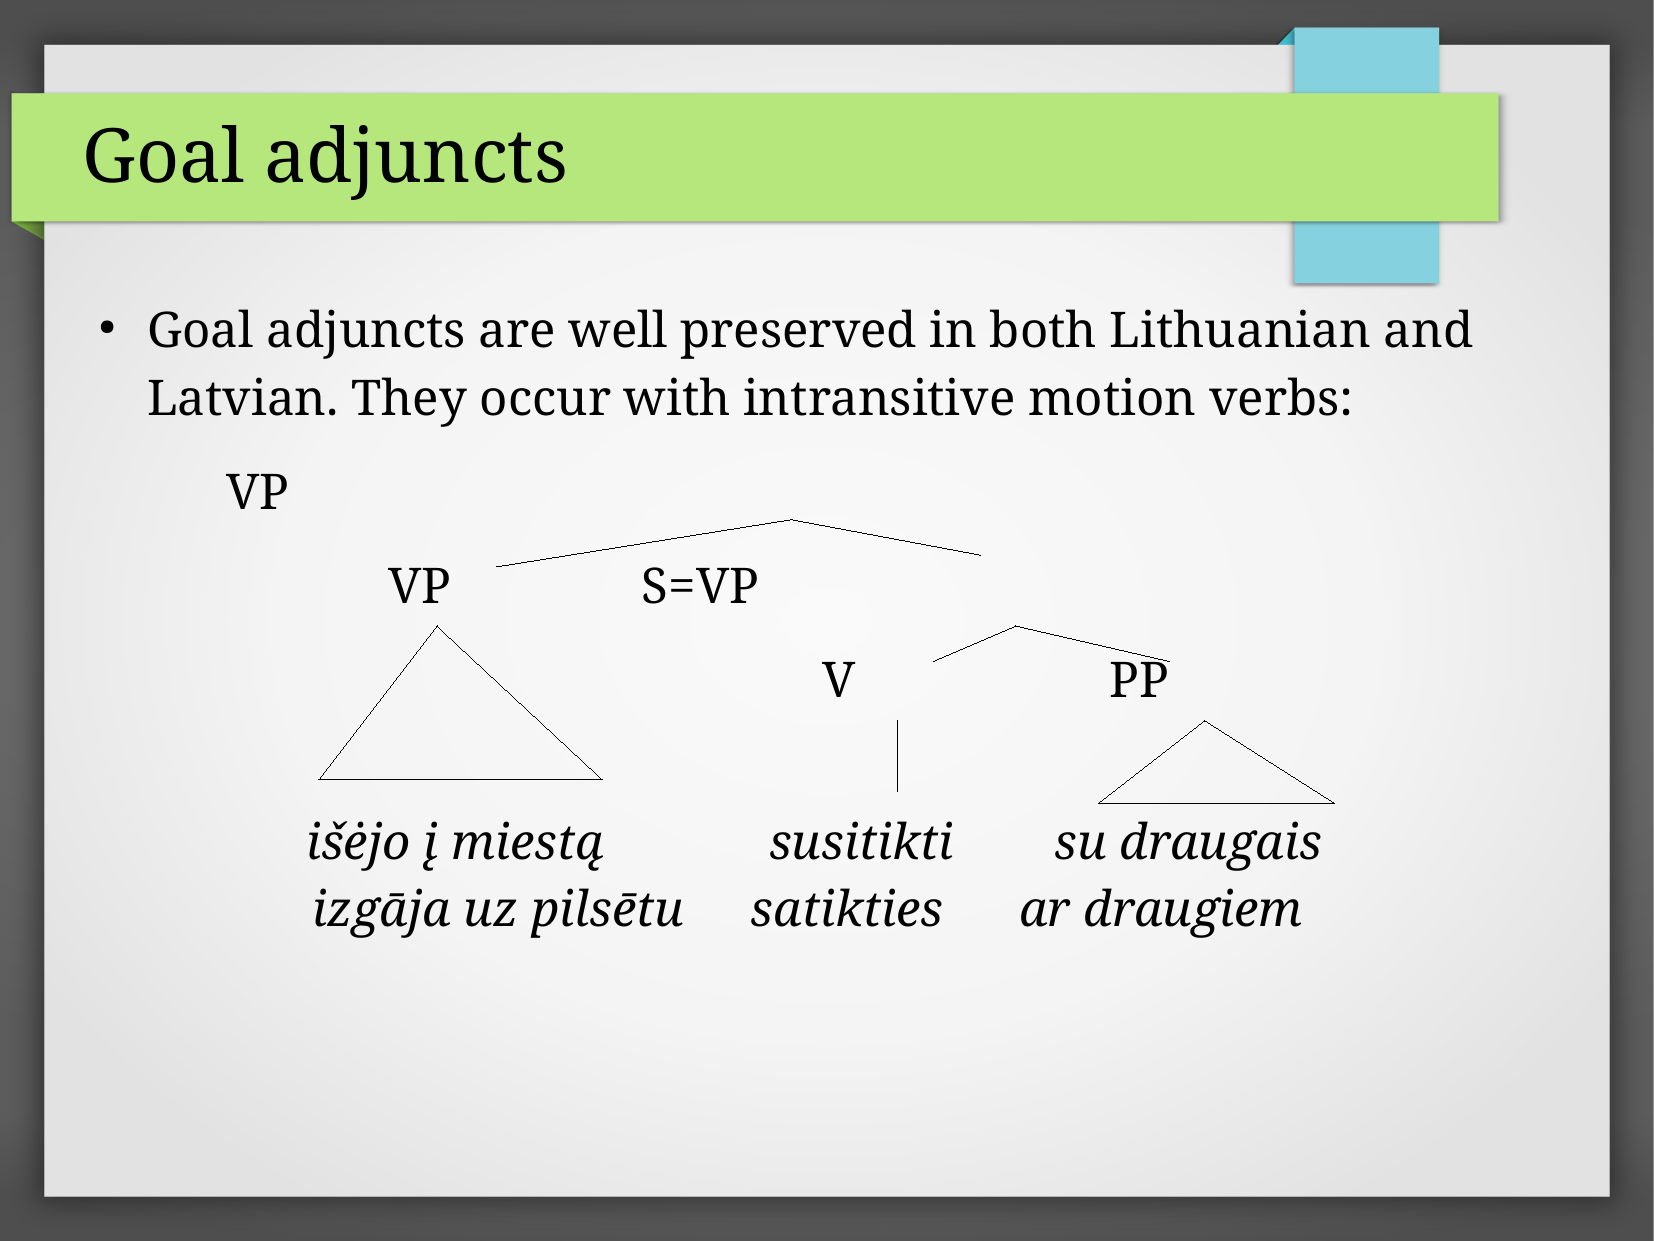

# Goal adjuncts
Goal adjuncts are well preserved in both Lithuanian and Latvian. They occur with intransitive motion verbs:
 								 VP
 VP						 S=VP
 V PP
 	 išėjo į miestą susitikti su draugais
 izgāja uz pilsētu	 satikties ar draugiem